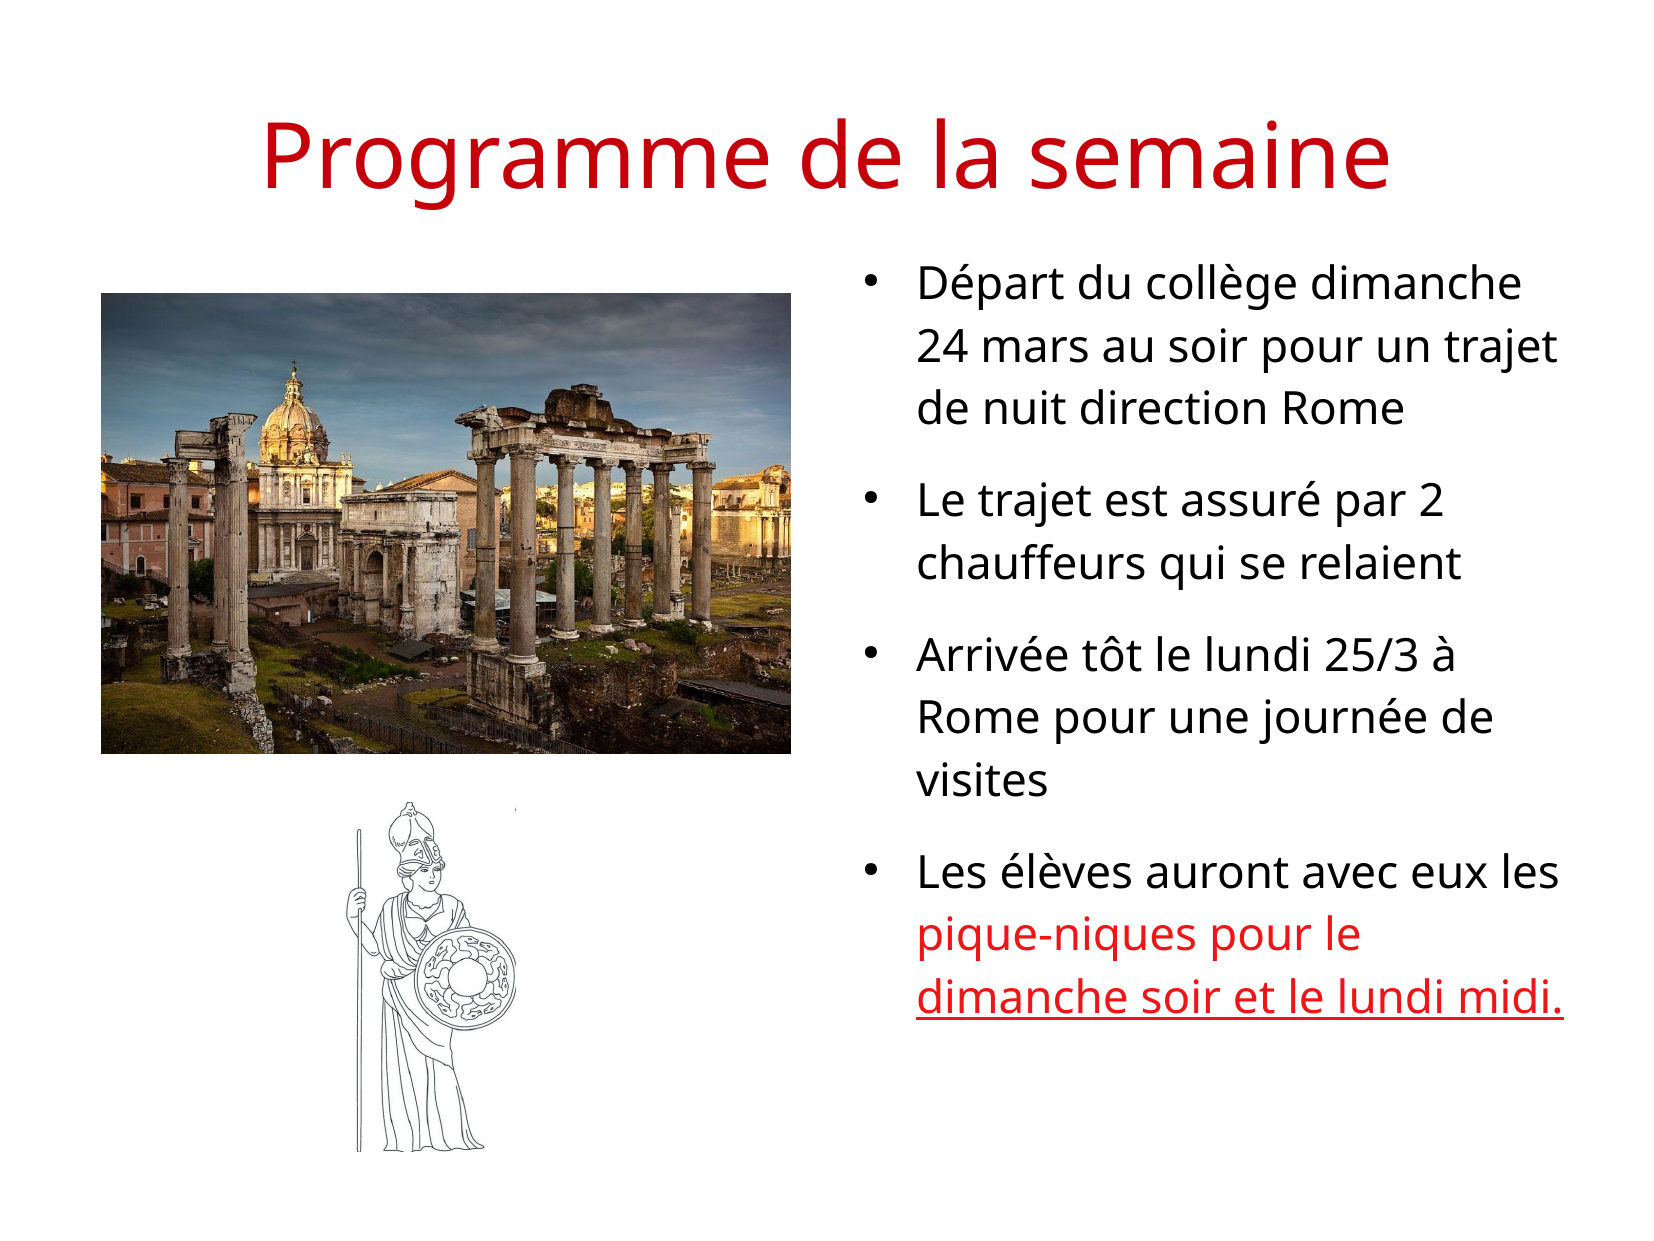

# Programme de la semaine
Départ du collège dimanche 24 mars au soir pour un trajet de nuit direction Rome
Le trajet est assuré par 2 chauffeurs qui se relaient
Arrivée tôt le lundi 25/3 à Rome pour une journée de visites
Les élèves auront avec eux les pique-niques pour le dimanche soir et le lundi midi.